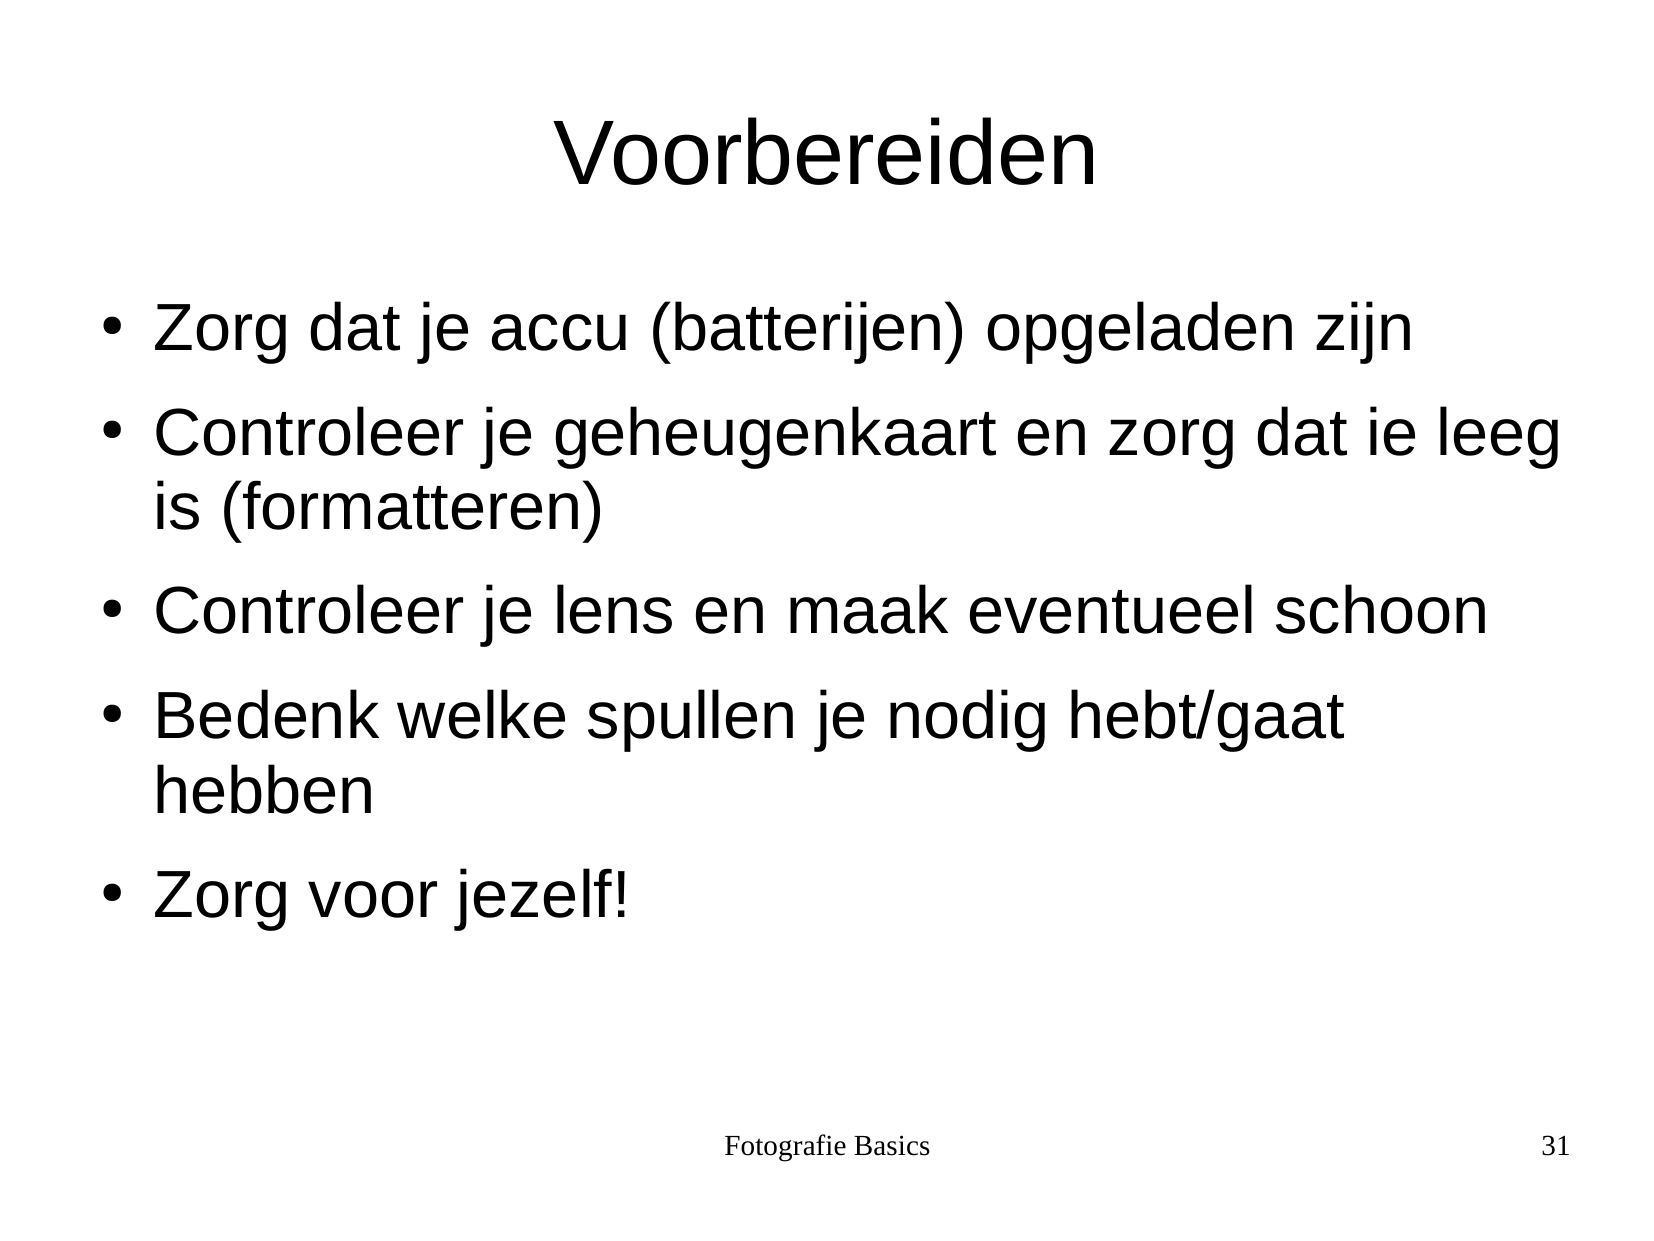

# Voorbereiden
Zorg dat je accu (batterijen) opgeladen zijn
Controleer je geheugenkaart en zorg dat ie leeg is (formatteren)
Controleer je lens en maak eventueel schoon
Bedenk welke spullen je nodig hebt/gaat hebben
Zorg voor jezelf!
Fotografie Basics
31